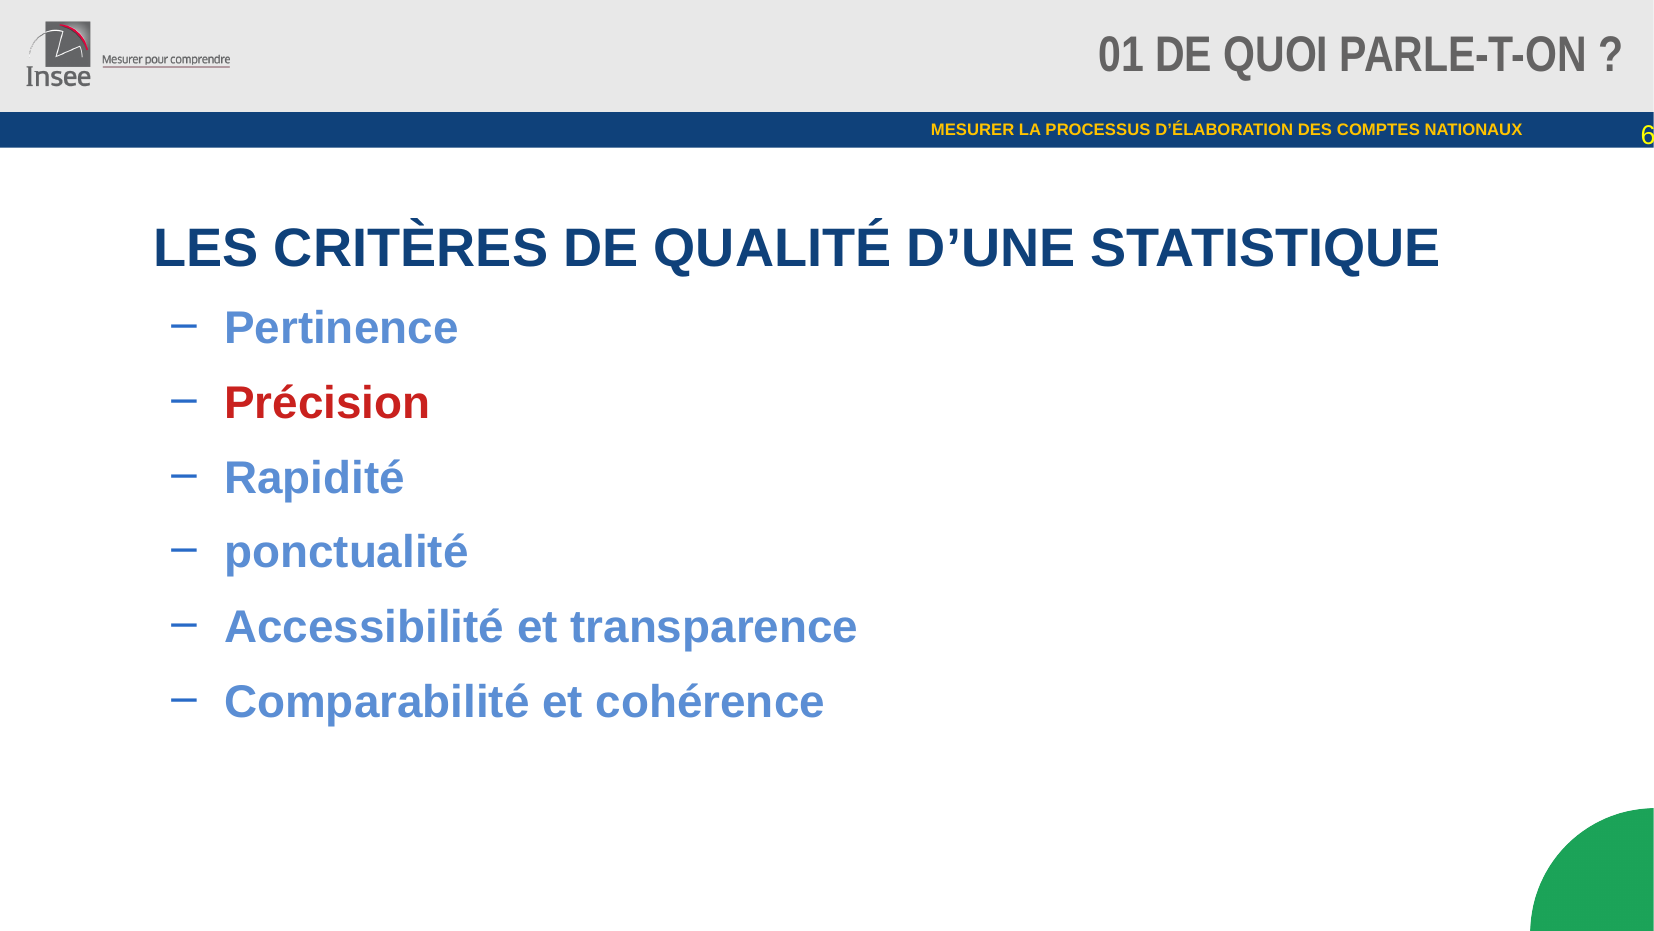

# 01 De quoi parle-t-on ?
Indiquez le nom de votre partie dans Insertion / En tête et pied de page
Les critères de qualité d’une statistique
Pertinence
Précision
Rapidité
ponctualité
Accessibilité et transparence
Comparabilité et cohérence